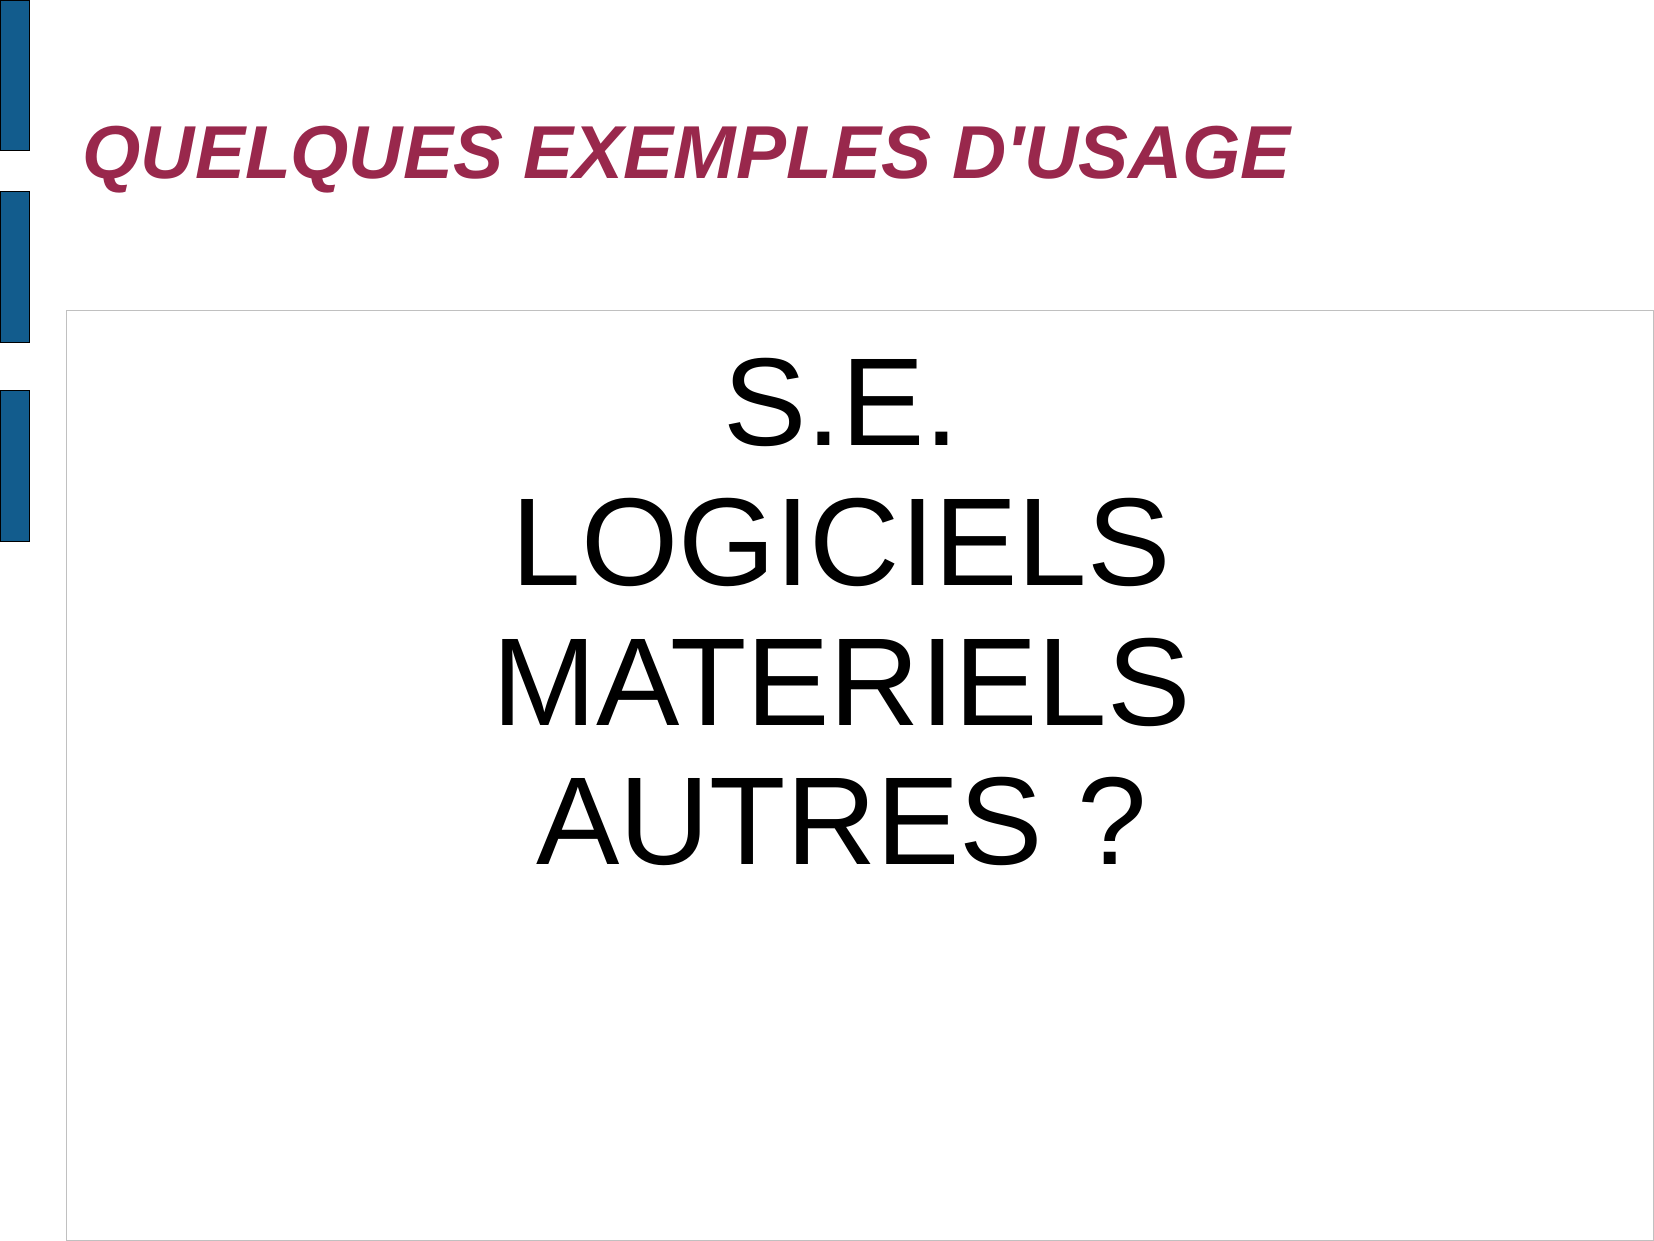

# QUELQUES EXEMPLES D'USAGE
S.E.
LOGICIELS
MATERIELS
AUTRES ?